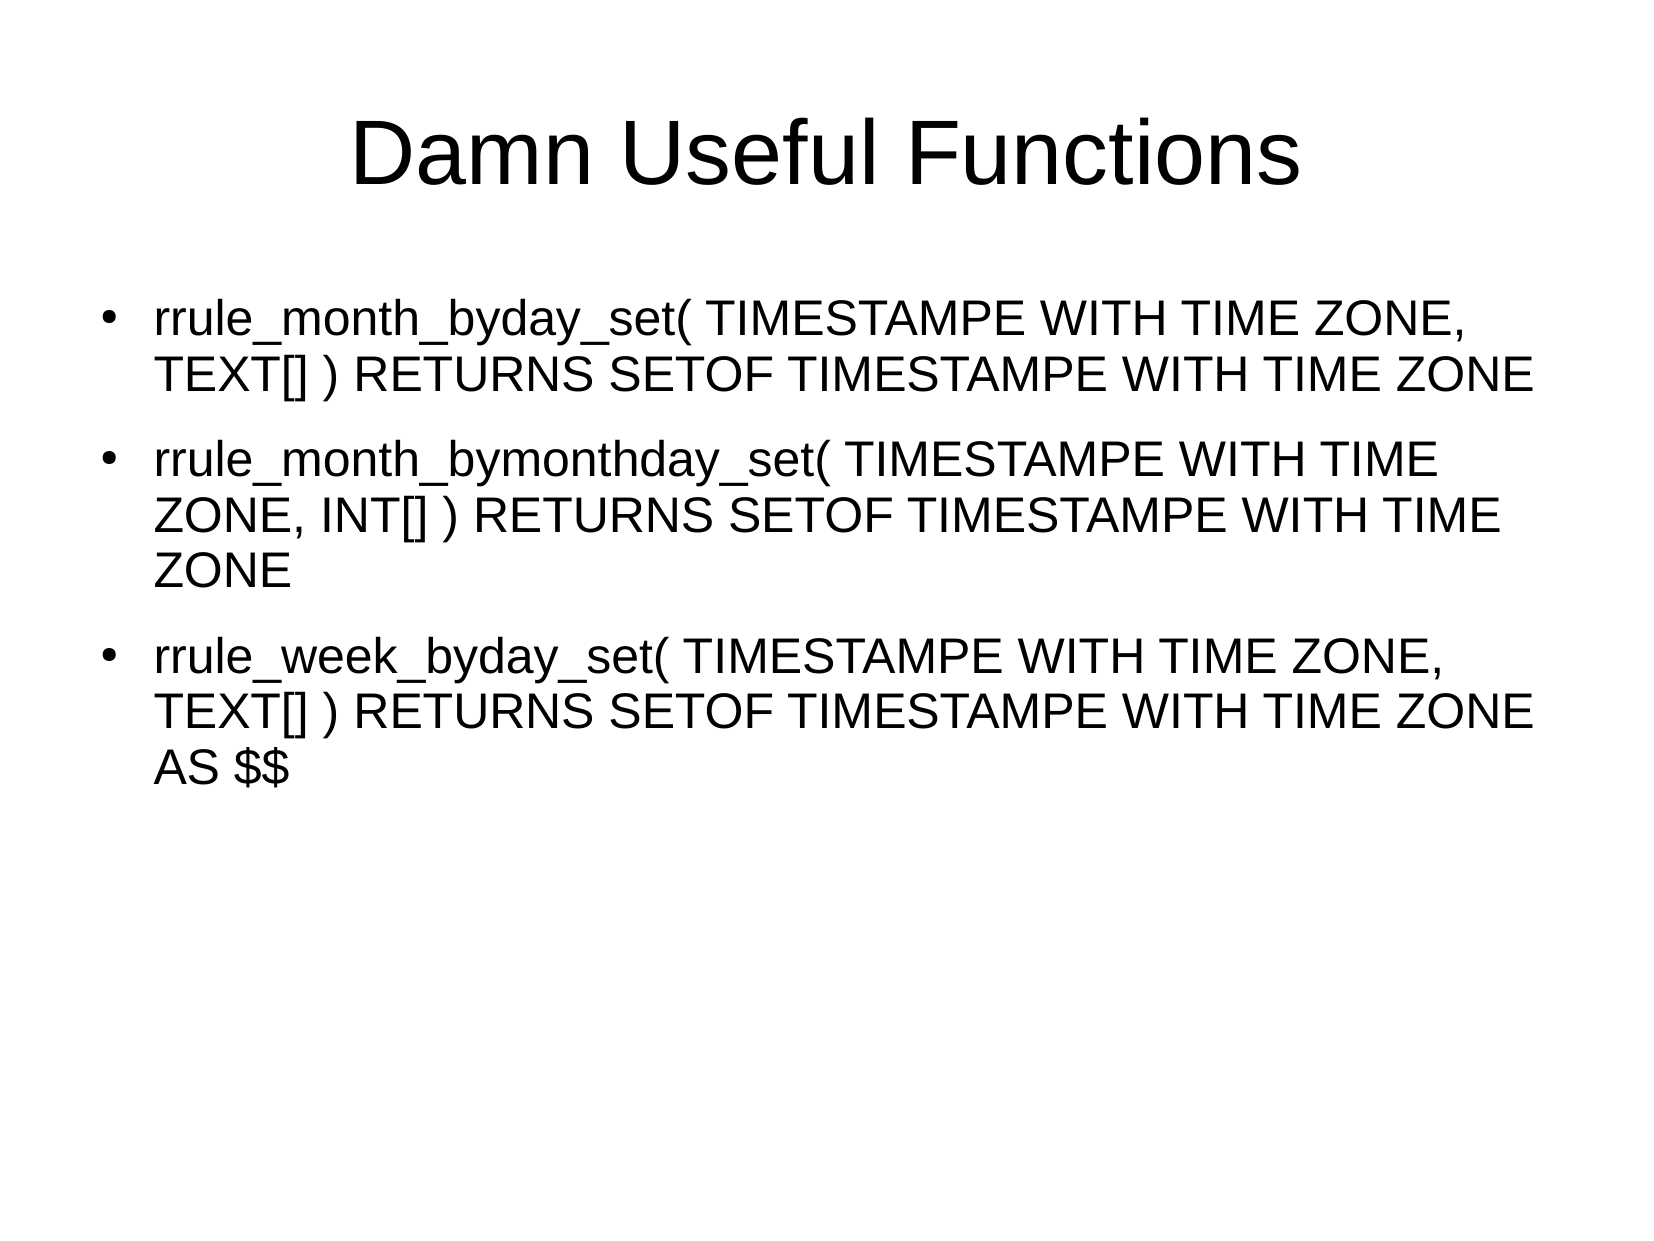

# Damn Useful Functions
rrule_month_byday_set( TIMESTAMPE WITH TIME ZONE, TEXT[] ) RETURNS SETOF TIMESTAMPE WITH TIME ZONE
rrule_month_bymonthday_set( TIMESTAMPE WITH TIME ZONE, INT[] ) RETURNS SETOF TIMESTAMPE WITH TIME ZONE
rrule_week_byday_set( TIMESTAMPE WITH TIME ZONE, TEXT[] ) RETURNS SETOF TIMESTAMPE WITH TIME ZONE AS $$